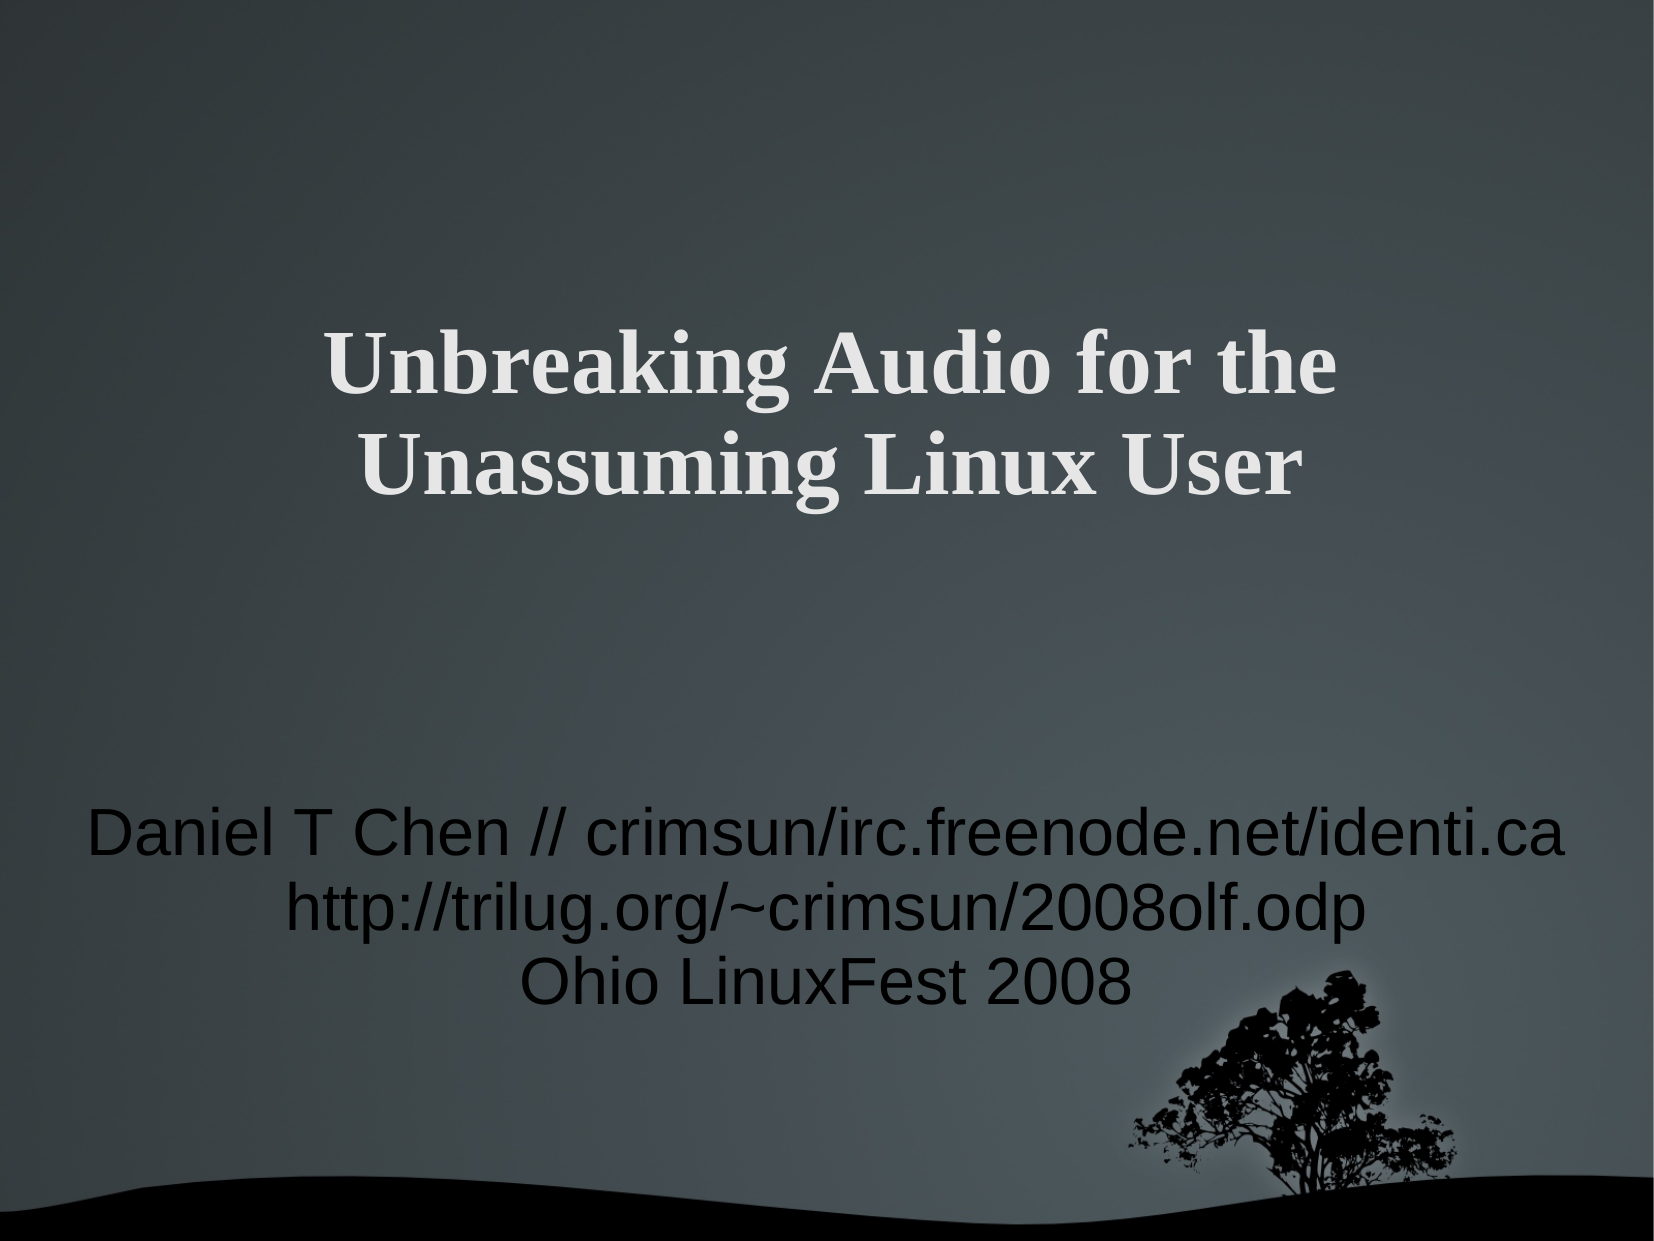

# Unbreaking Audio for the Unassuming Linux User
Daniel T Chen // crimsun/irc.freenode.net/identi.ca
http://trilug.org/~crimsun/2008olf.odp
Ohio LinuxFest 2008